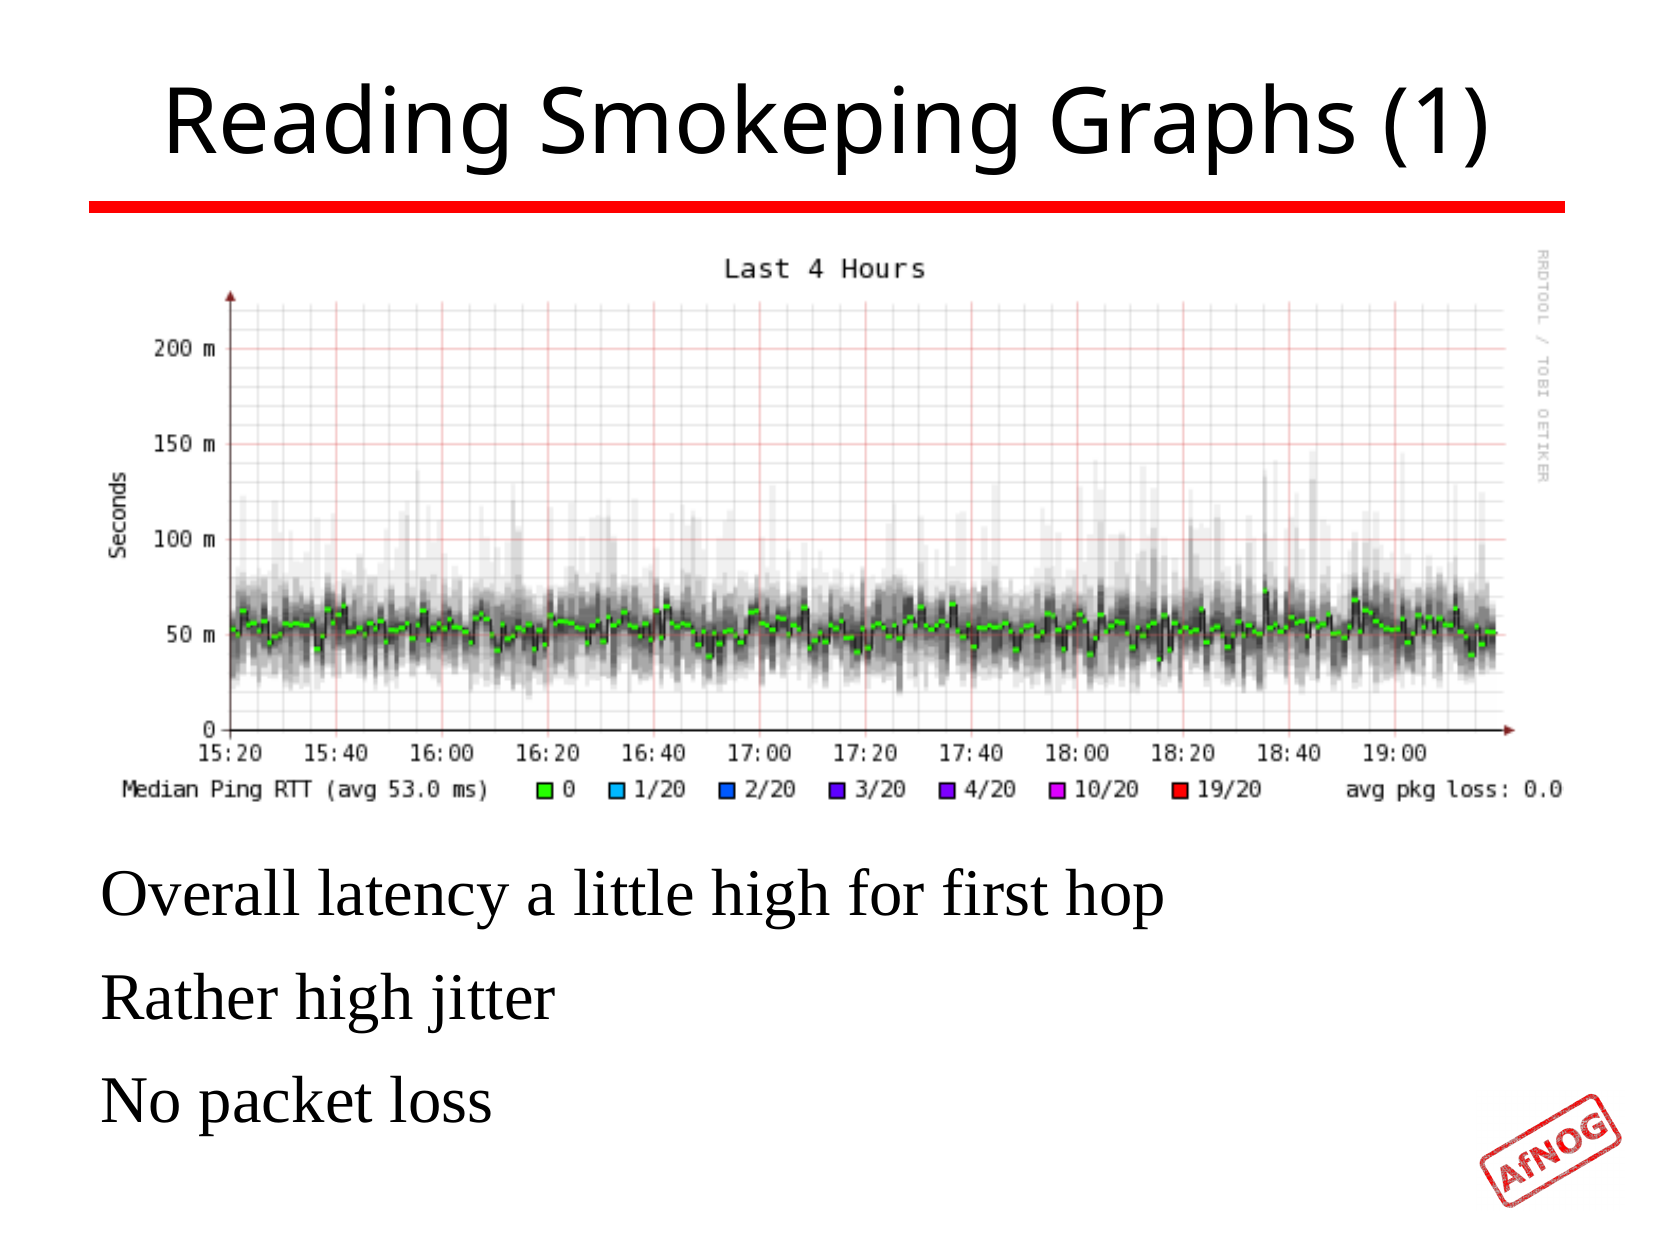

# Reading Smokeping Graphs (1)
Overall latency a little high for first hop
Rather high jitter
No packet loss